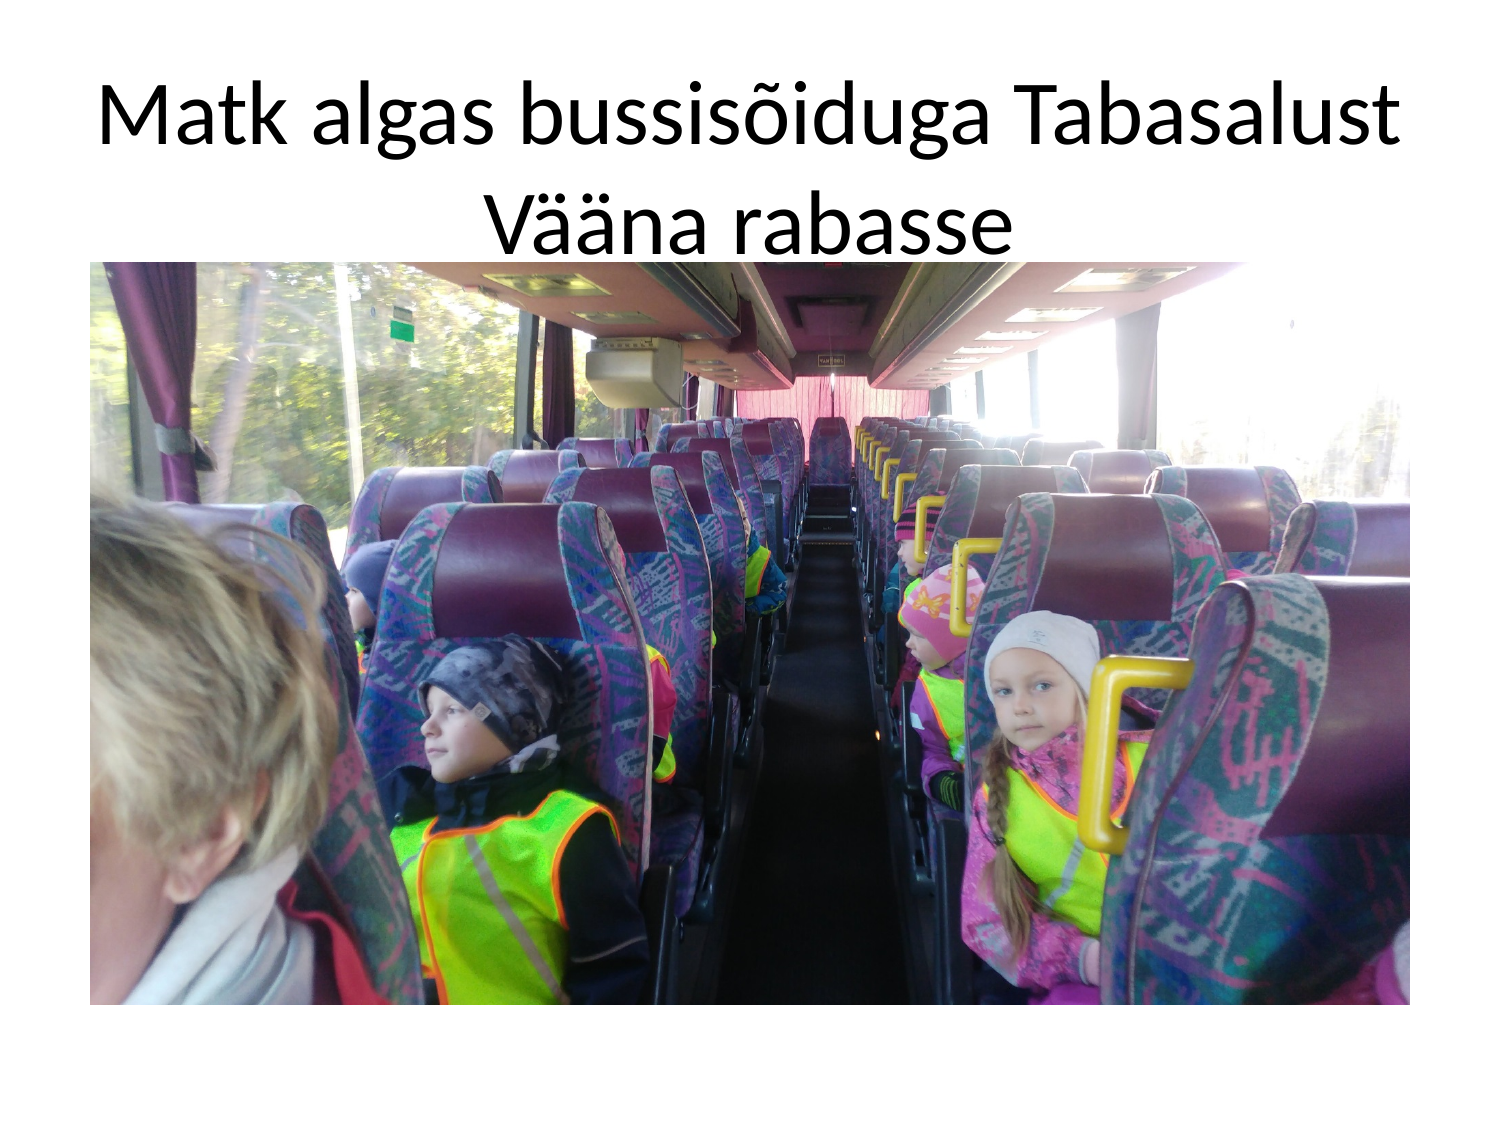

# Matk algas bussisõiduga Tabasalust Vääna rabasse